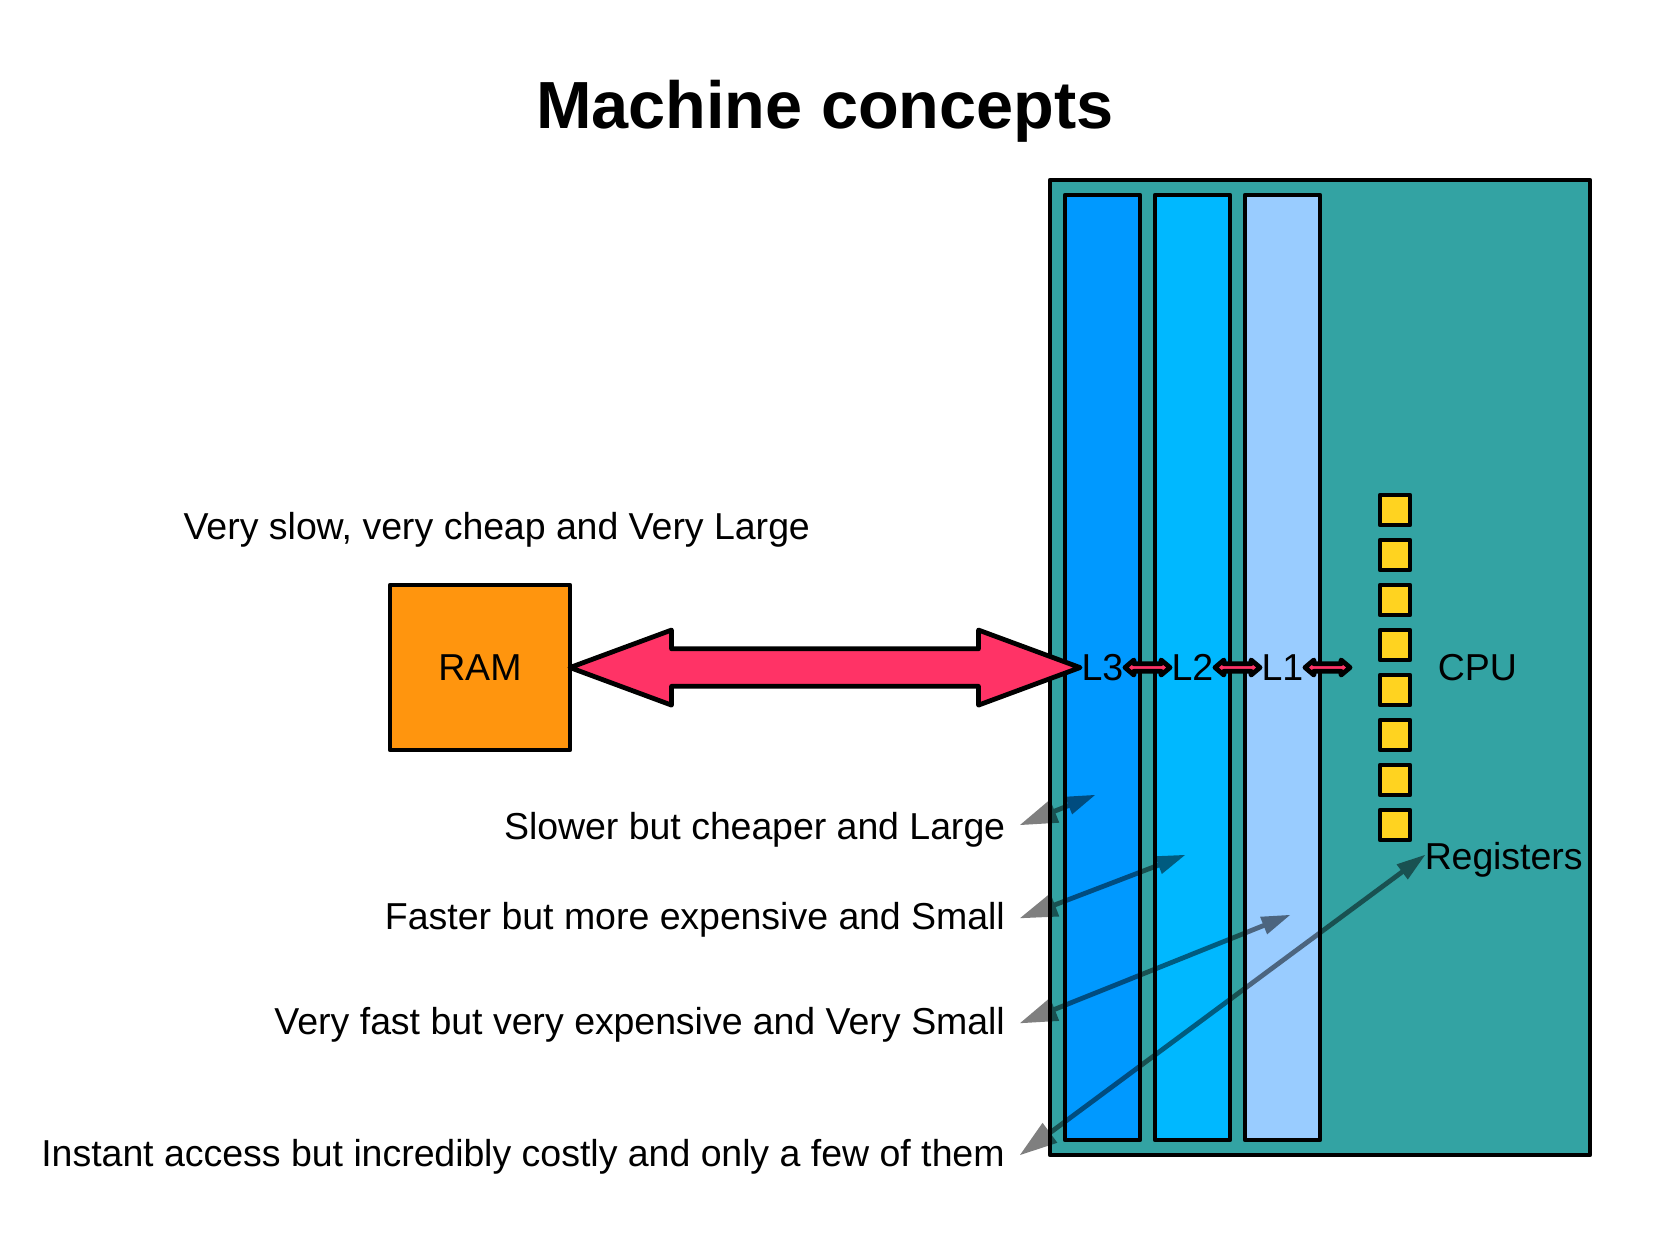

# Machine concepts
 CPU
L3
L2
L1
Very slow, very cheap and Very Large
RAM
Slower but cheaper and Large
Registers
Faster but more expensive and Small
Very fast but very expensive and Very Small
Instant access but incredibly costly and only a few of them